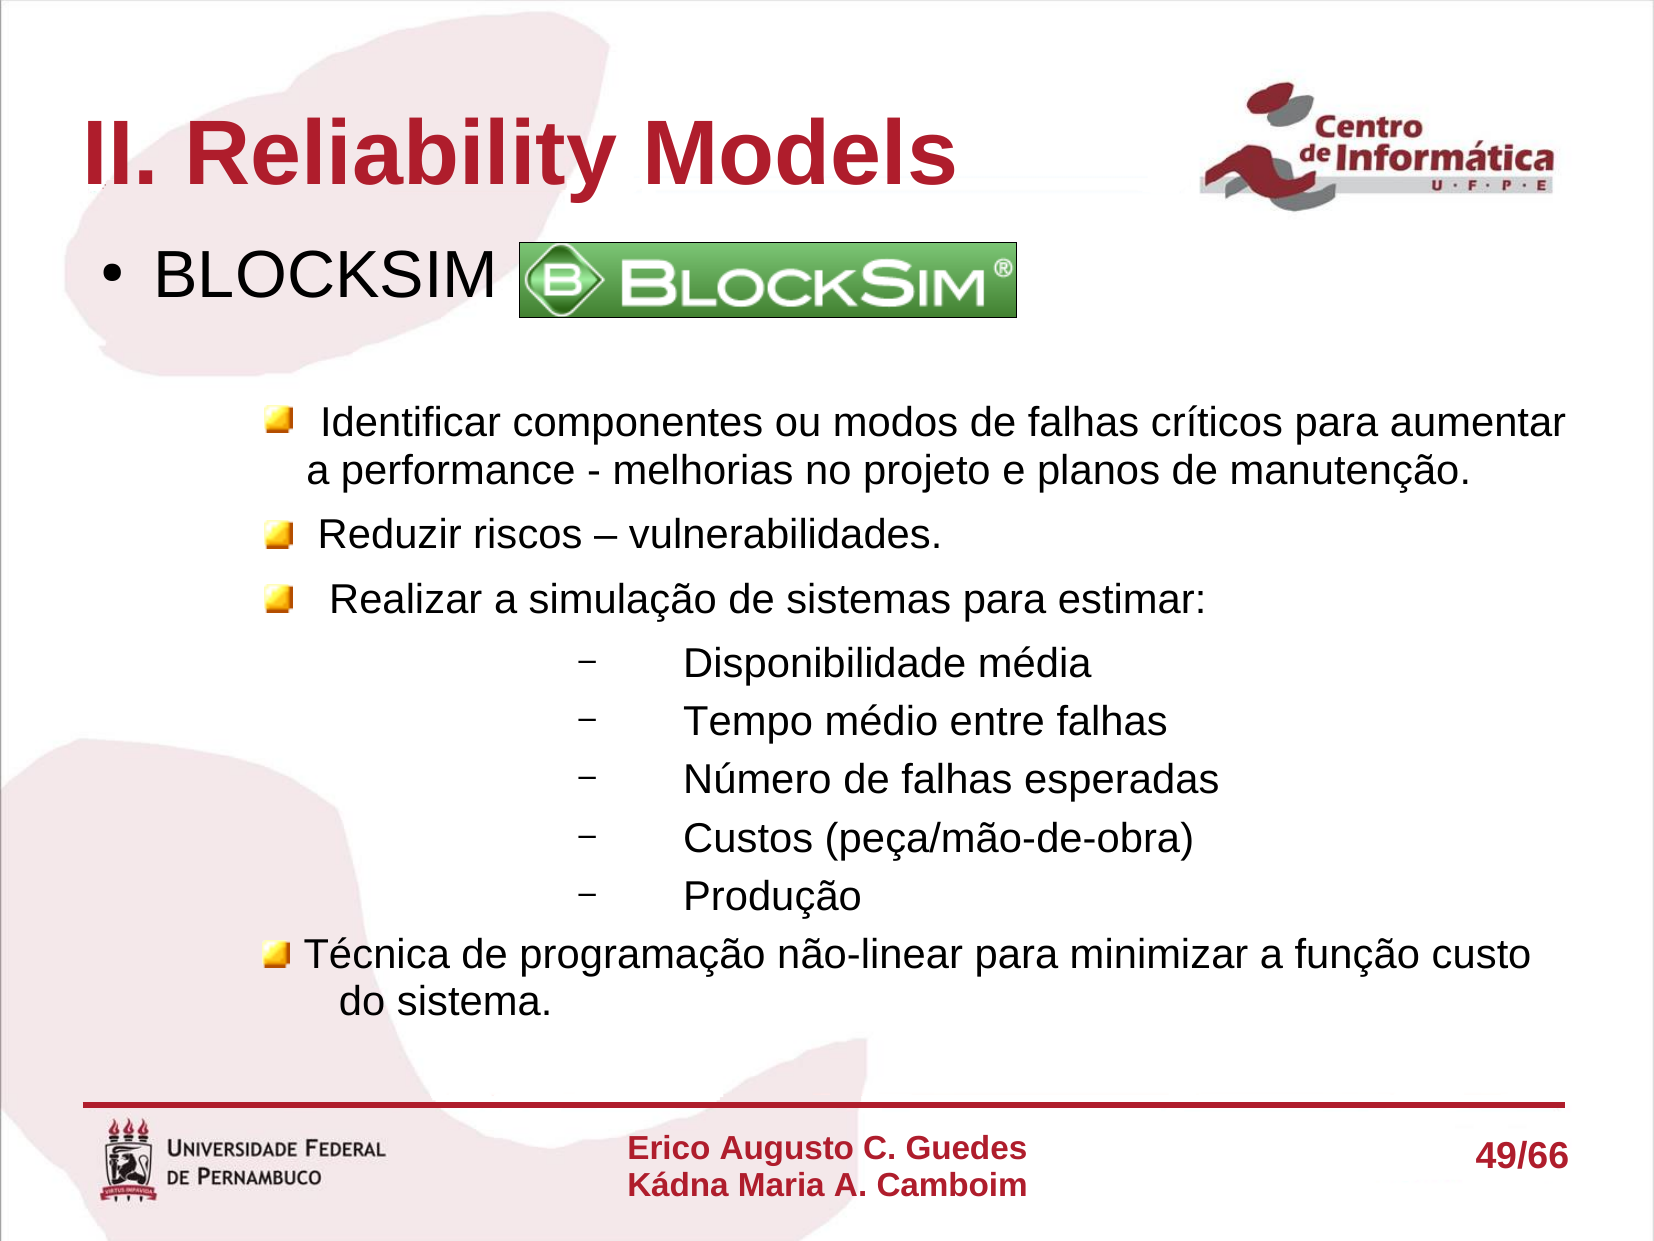

# II. Reliability Models
BLOCKSIM
 Identificar componentes ou modos de falhas críticos para aumentar a performance - melhorias no projeto e planos de manutenção.
 Reduzir riscos – vulnerabilidades.
 Realizar a simulação de sistemas para estimar:
 Disponibilidade média
 Tempo médio entre falhas
 Número de falhas esperadas
 Custos (peça/mão-de-obra)
 Produção
Técnica de programação não-linear para minimizar a função custo do sistema.